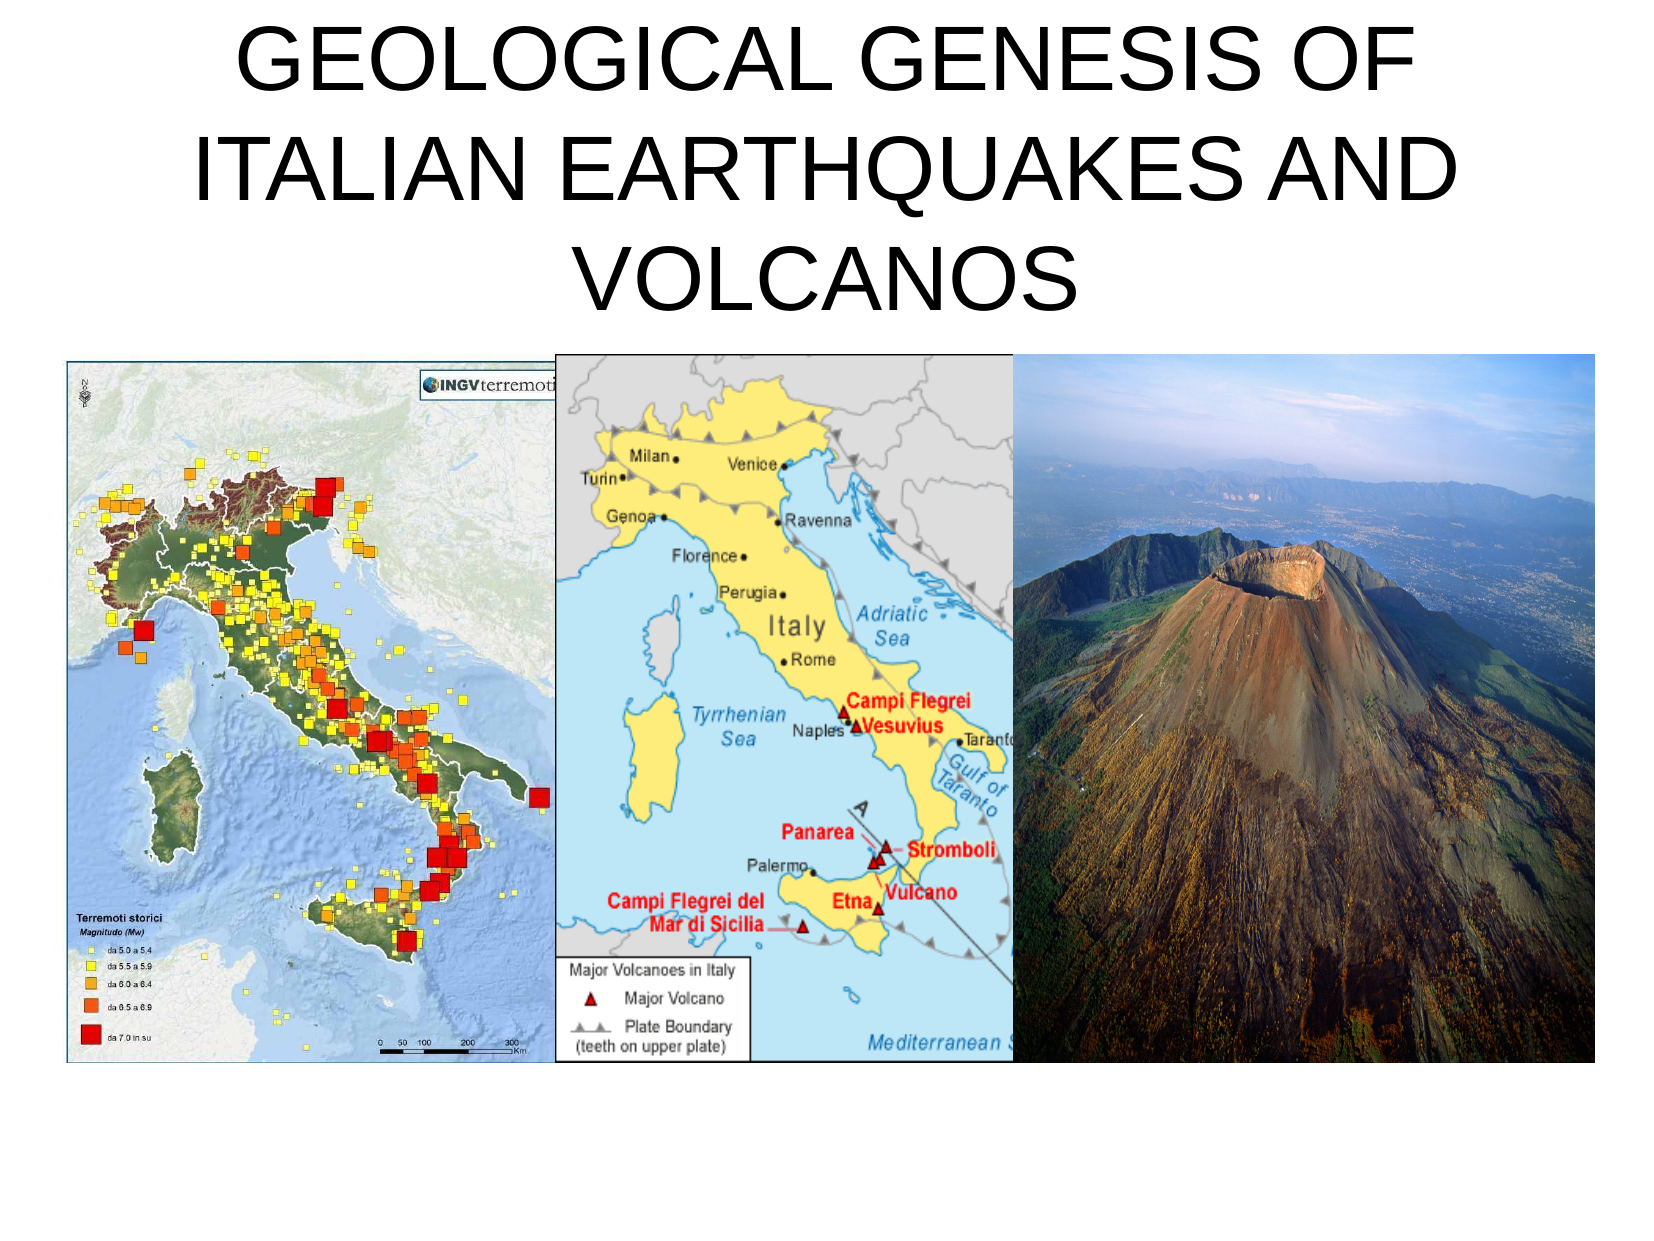

# GEOLOGICAL GENESIS OF ITALIAN EARTHQUAKES AND VOLCANOS